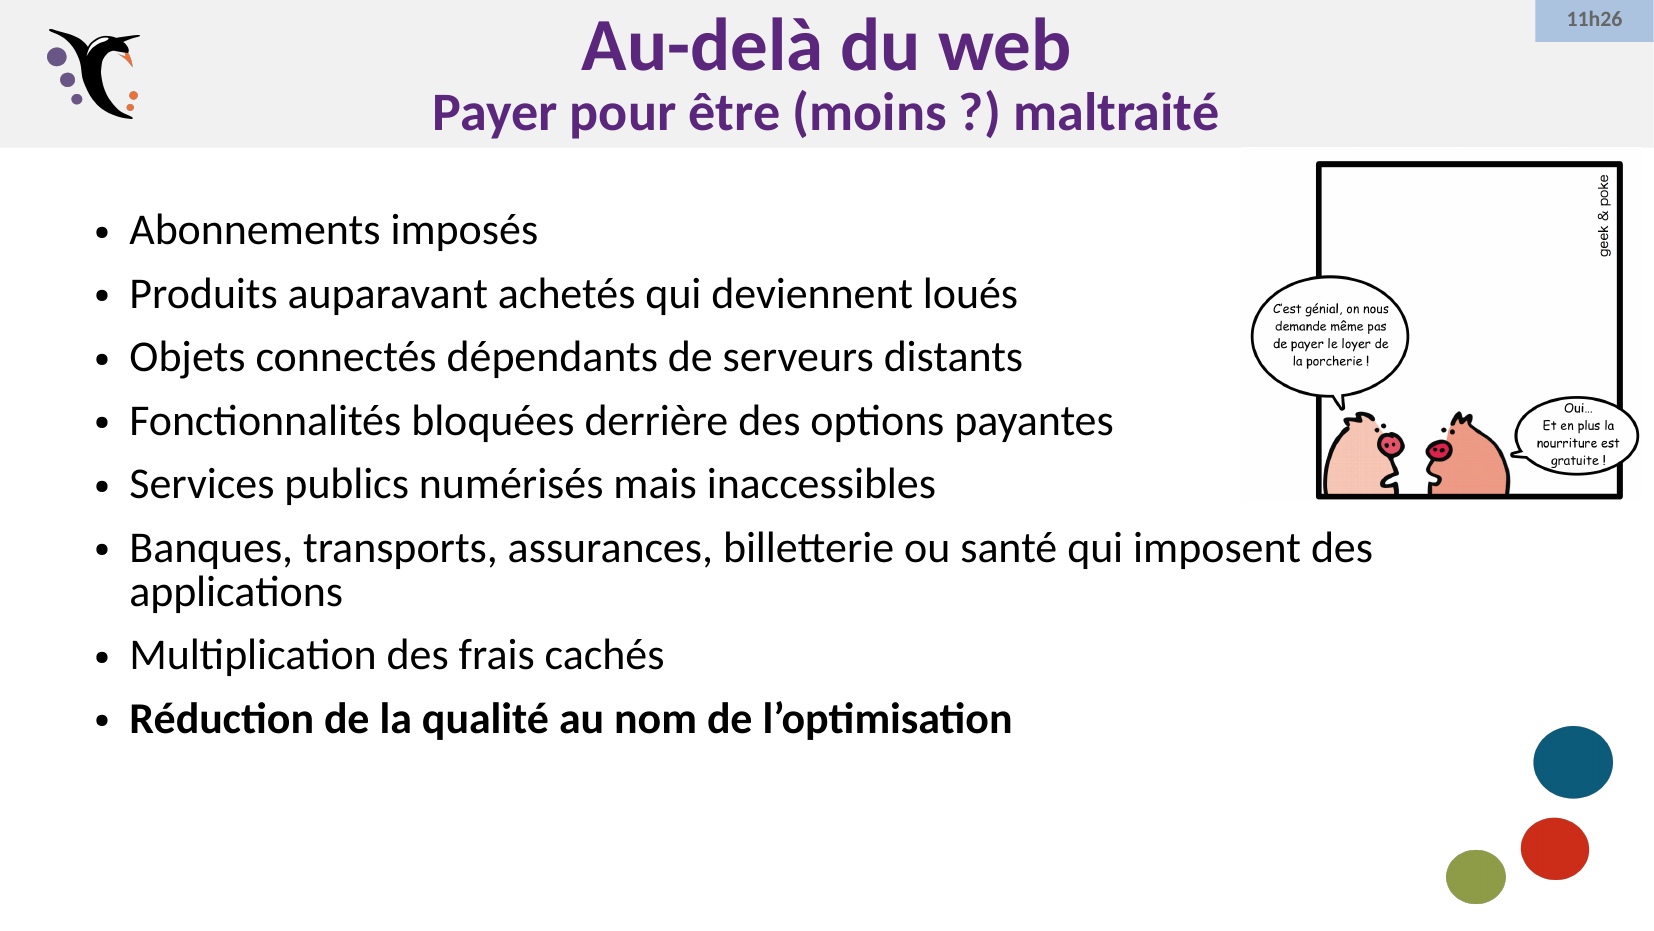

11h26
# Au-delà du web Payer pour être (moins ?) maltraité
Abonnements imposés
Produits auparavant achetés qui deviennent loués
Objets connectés dépendants de serveurs distants
Fonctionnalités bloquées derrière des options payantes
Services publics numérisés mais inaccessibles
Banques, transports, assurances, billetterie ou santé qui imposent des applications
Multiplication des frais cachés
Réduction de la qualité au nom de l’optimisation